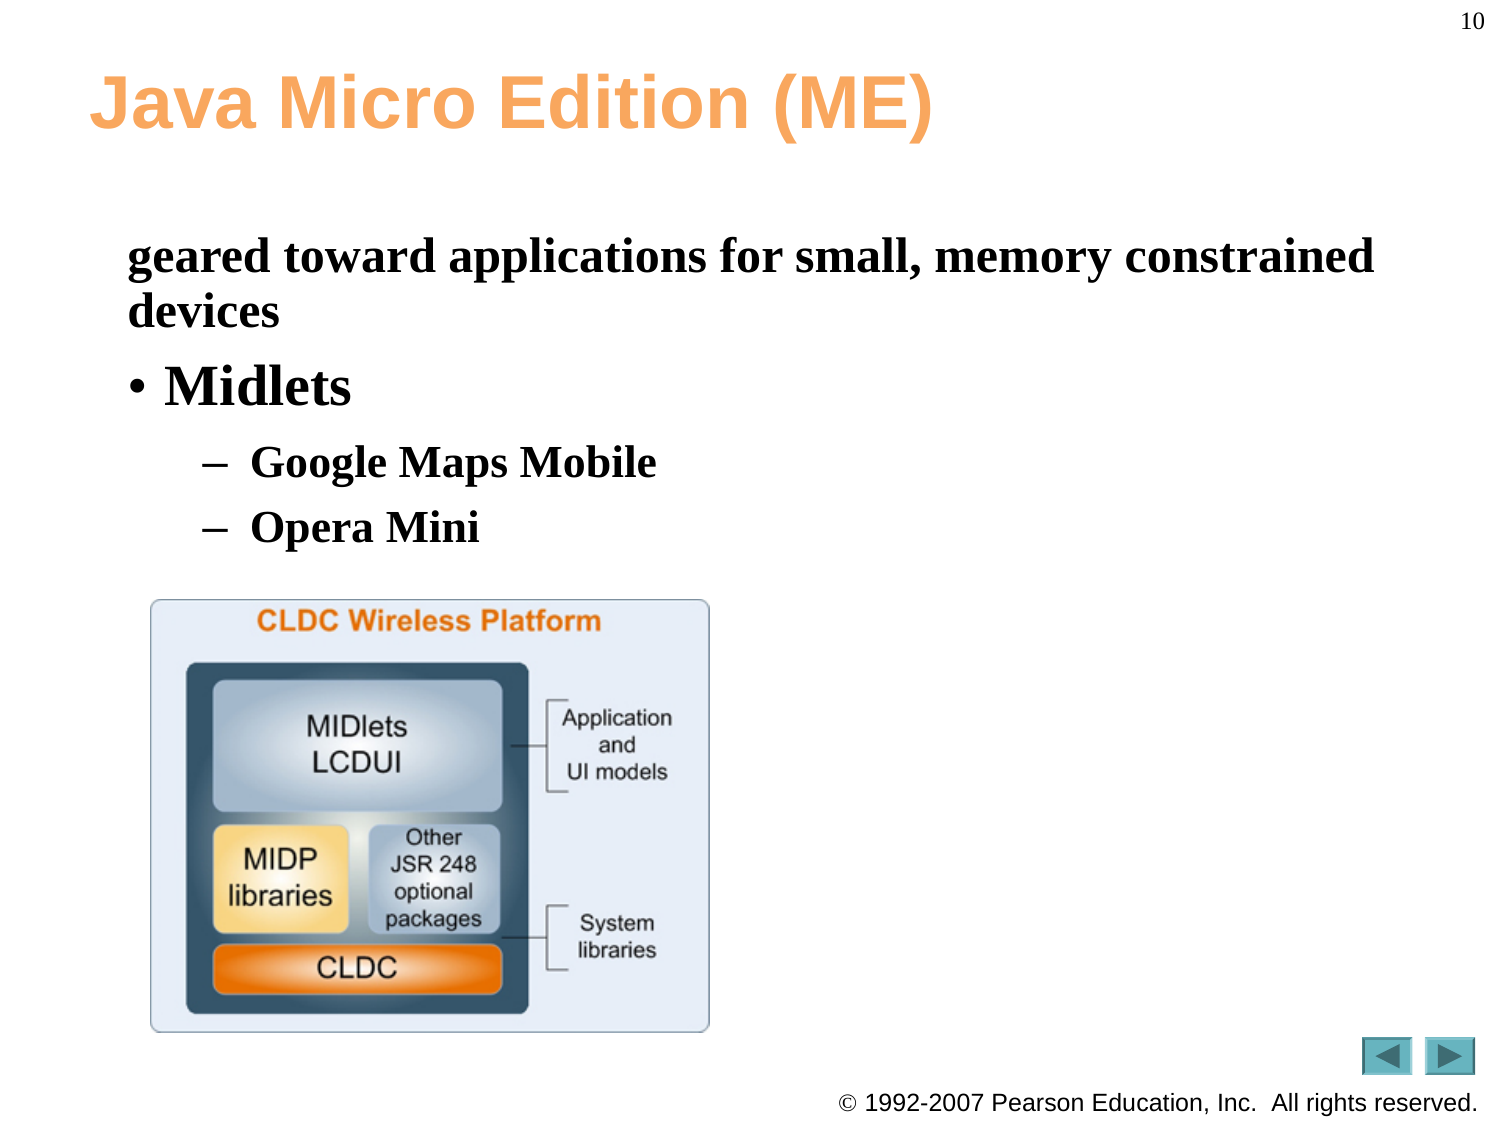

10
# Java Micro Edition (ME)
geared toward applications for small, memory constrained devices
Midlets
Google Maps Mobile
Opera Mini